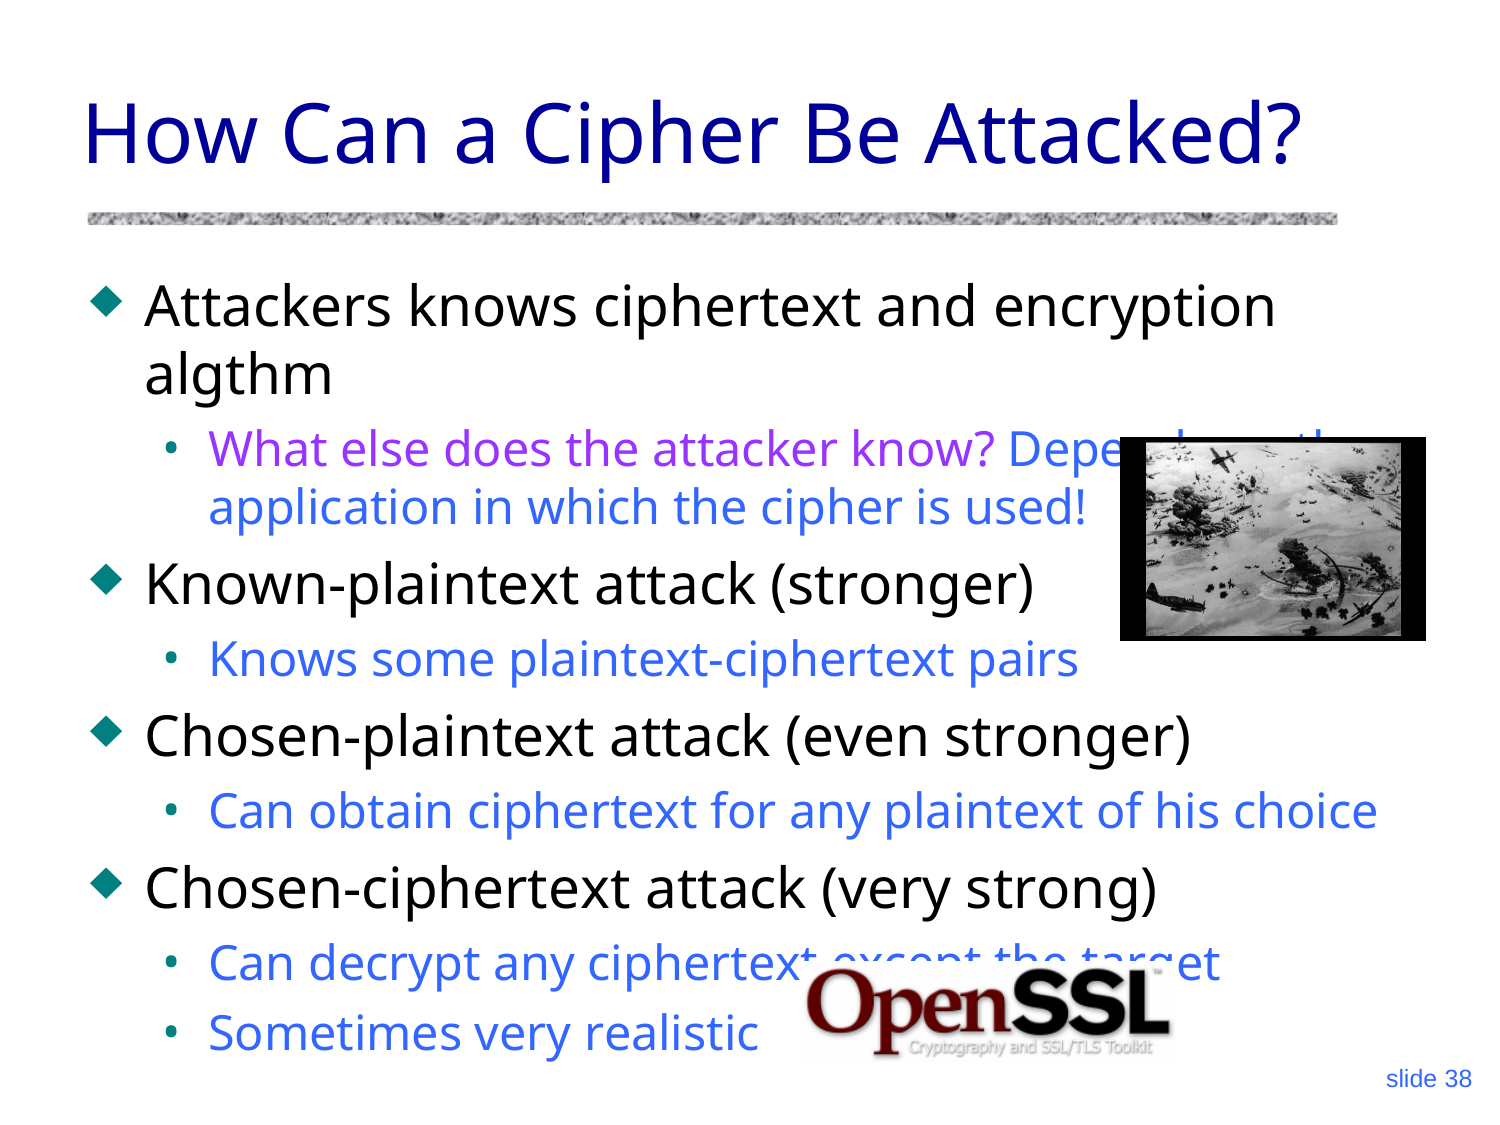

# How Can a Cipher Be Attacked?
Attackers knows ciphertext and encryption algthm
What else does the attacker know? Depends on the application in which the cipher is used!
Known-plaintext attack (stronger)
Knows some plaintext-ciphertext pairs
Chosen-plaintext attack (even stronger)
Can obtain ciphertext for any plaintext of his choice
Chosen-ciphertext attack (very strong)
Can decrypt any ciphertext except the target
Sometimes very realistic
slide